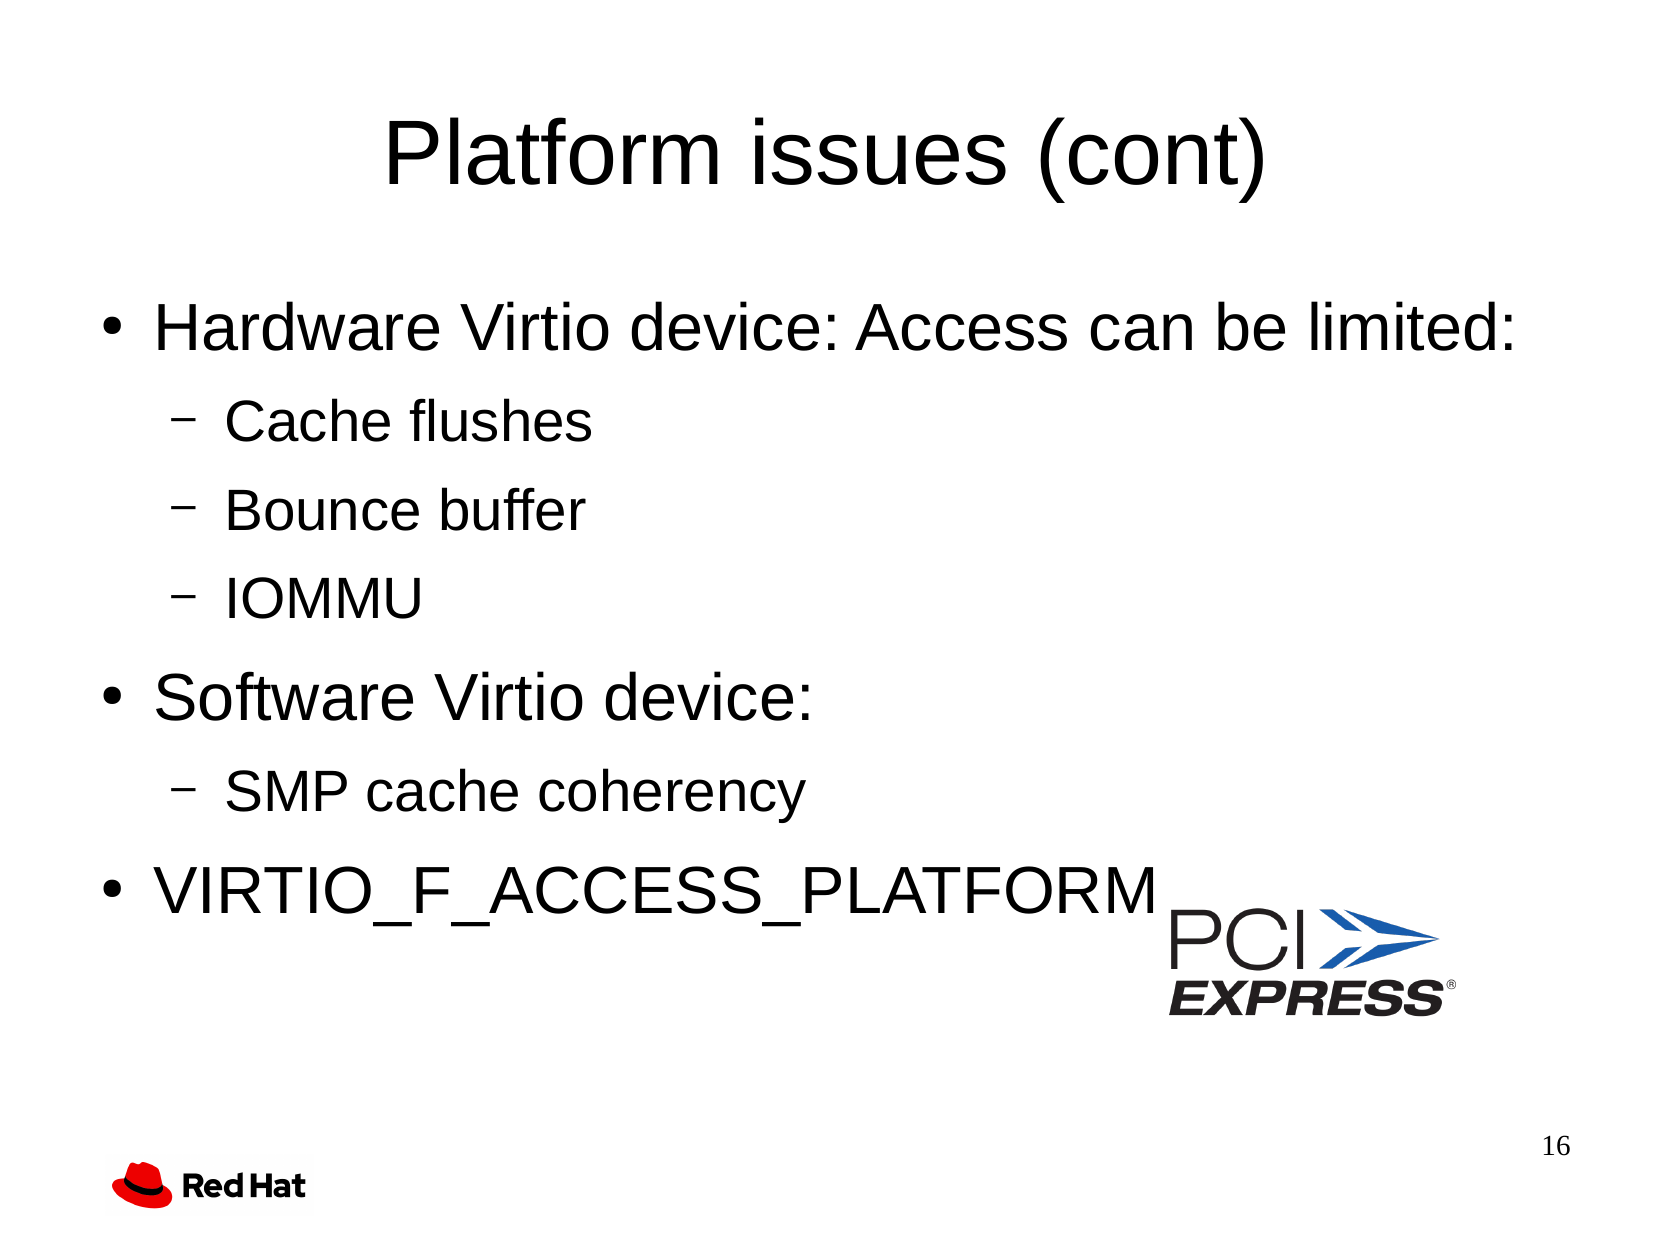

# Platform issues (cont)
Hardware Virtio device: Access can be limited:
Cache flushes
Bounce buffer
IOMMU
Software Virtio device:
SMP cache coherency
VIRTIO_F_ACCESS_PLATFORM
16